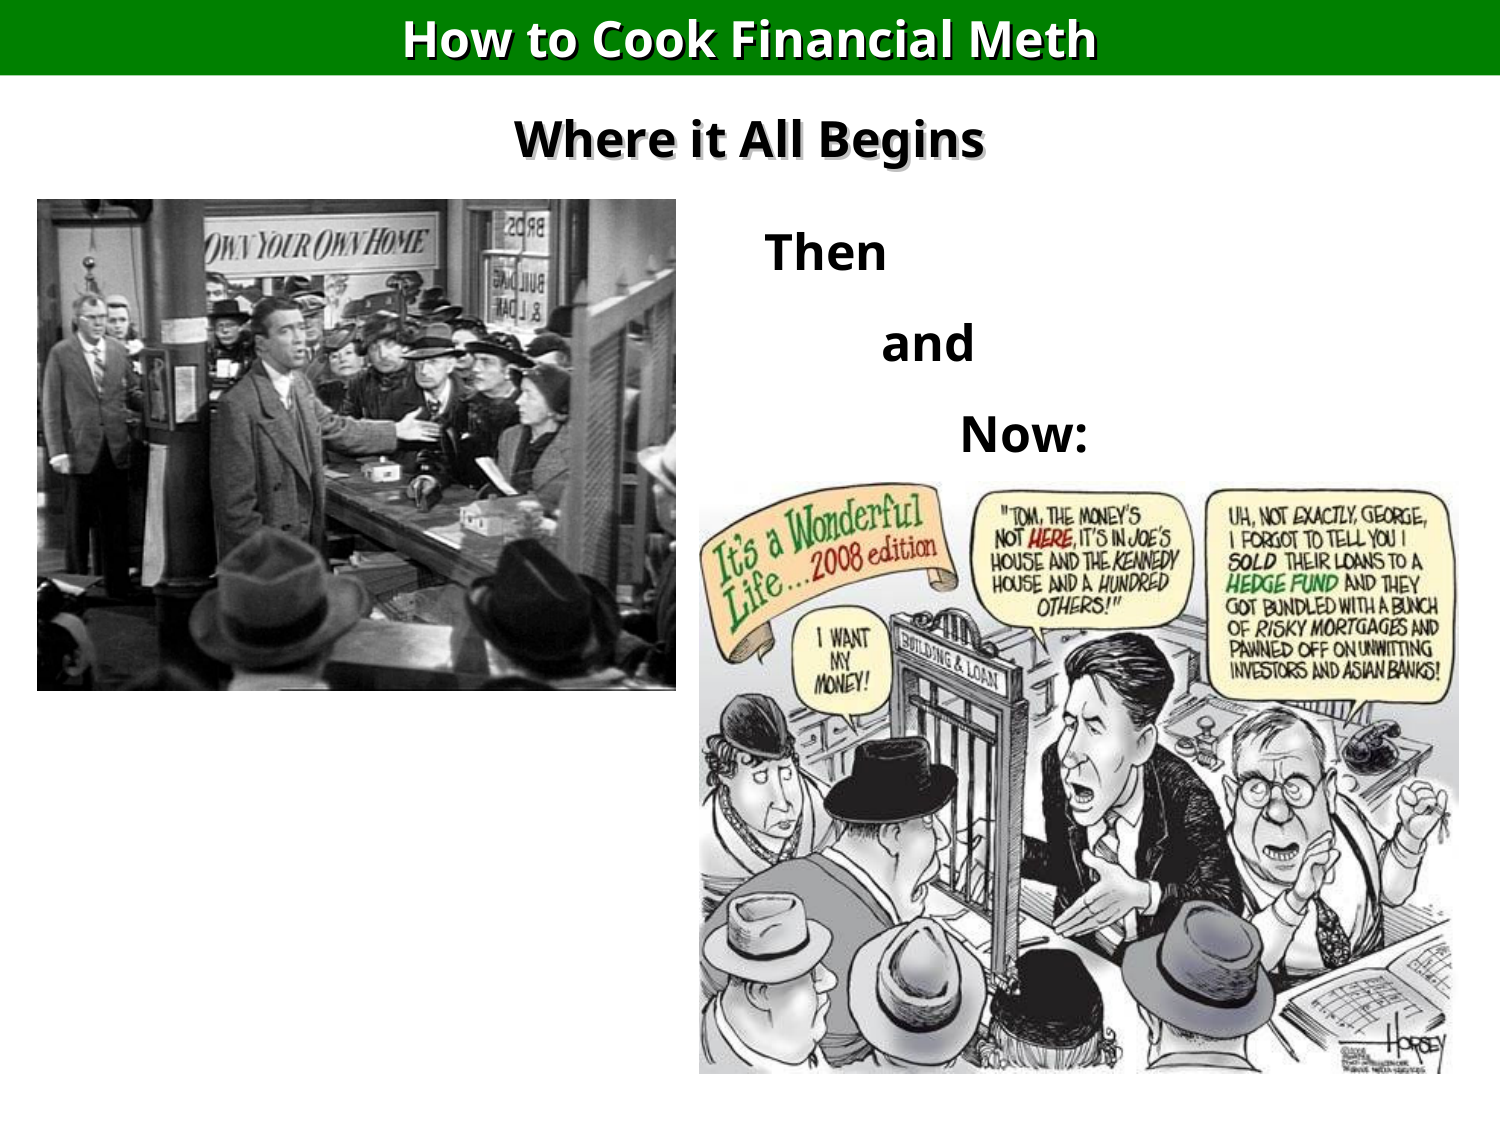

How to Cook Financial Meth
# Where it All Begins
Then
 and
 Now: